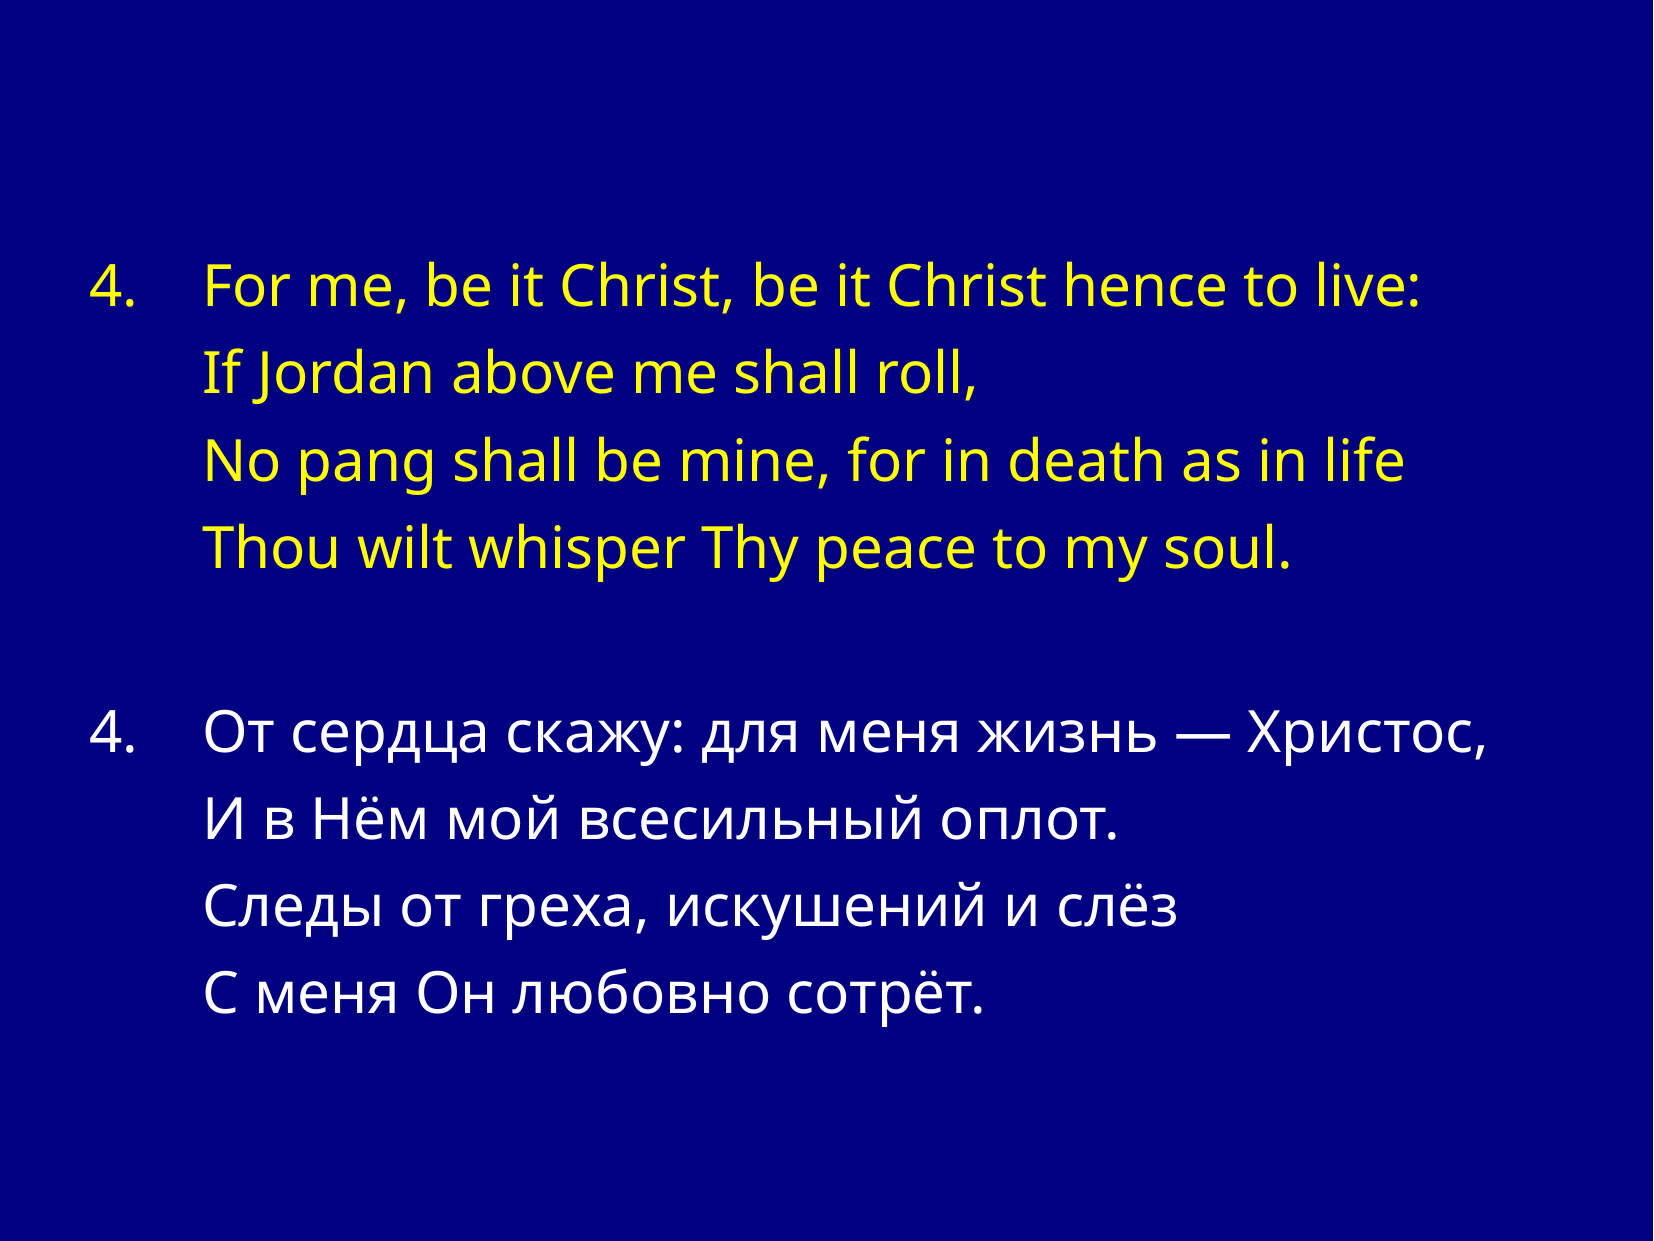

4.	For me, be it Christ, be it Christ hence to live:
	If Jordan above me shall roll,
	No pang shall be mine, for in death as in life
	Thou wilt whisper Thy peace to my soul.
4.	От сердца скажу: для меня жизнь — Христос,
	И в Нём мой всесильный оплот.
	Следы от греха, искушений и слёз
	С меня Он любовно сотрёт.